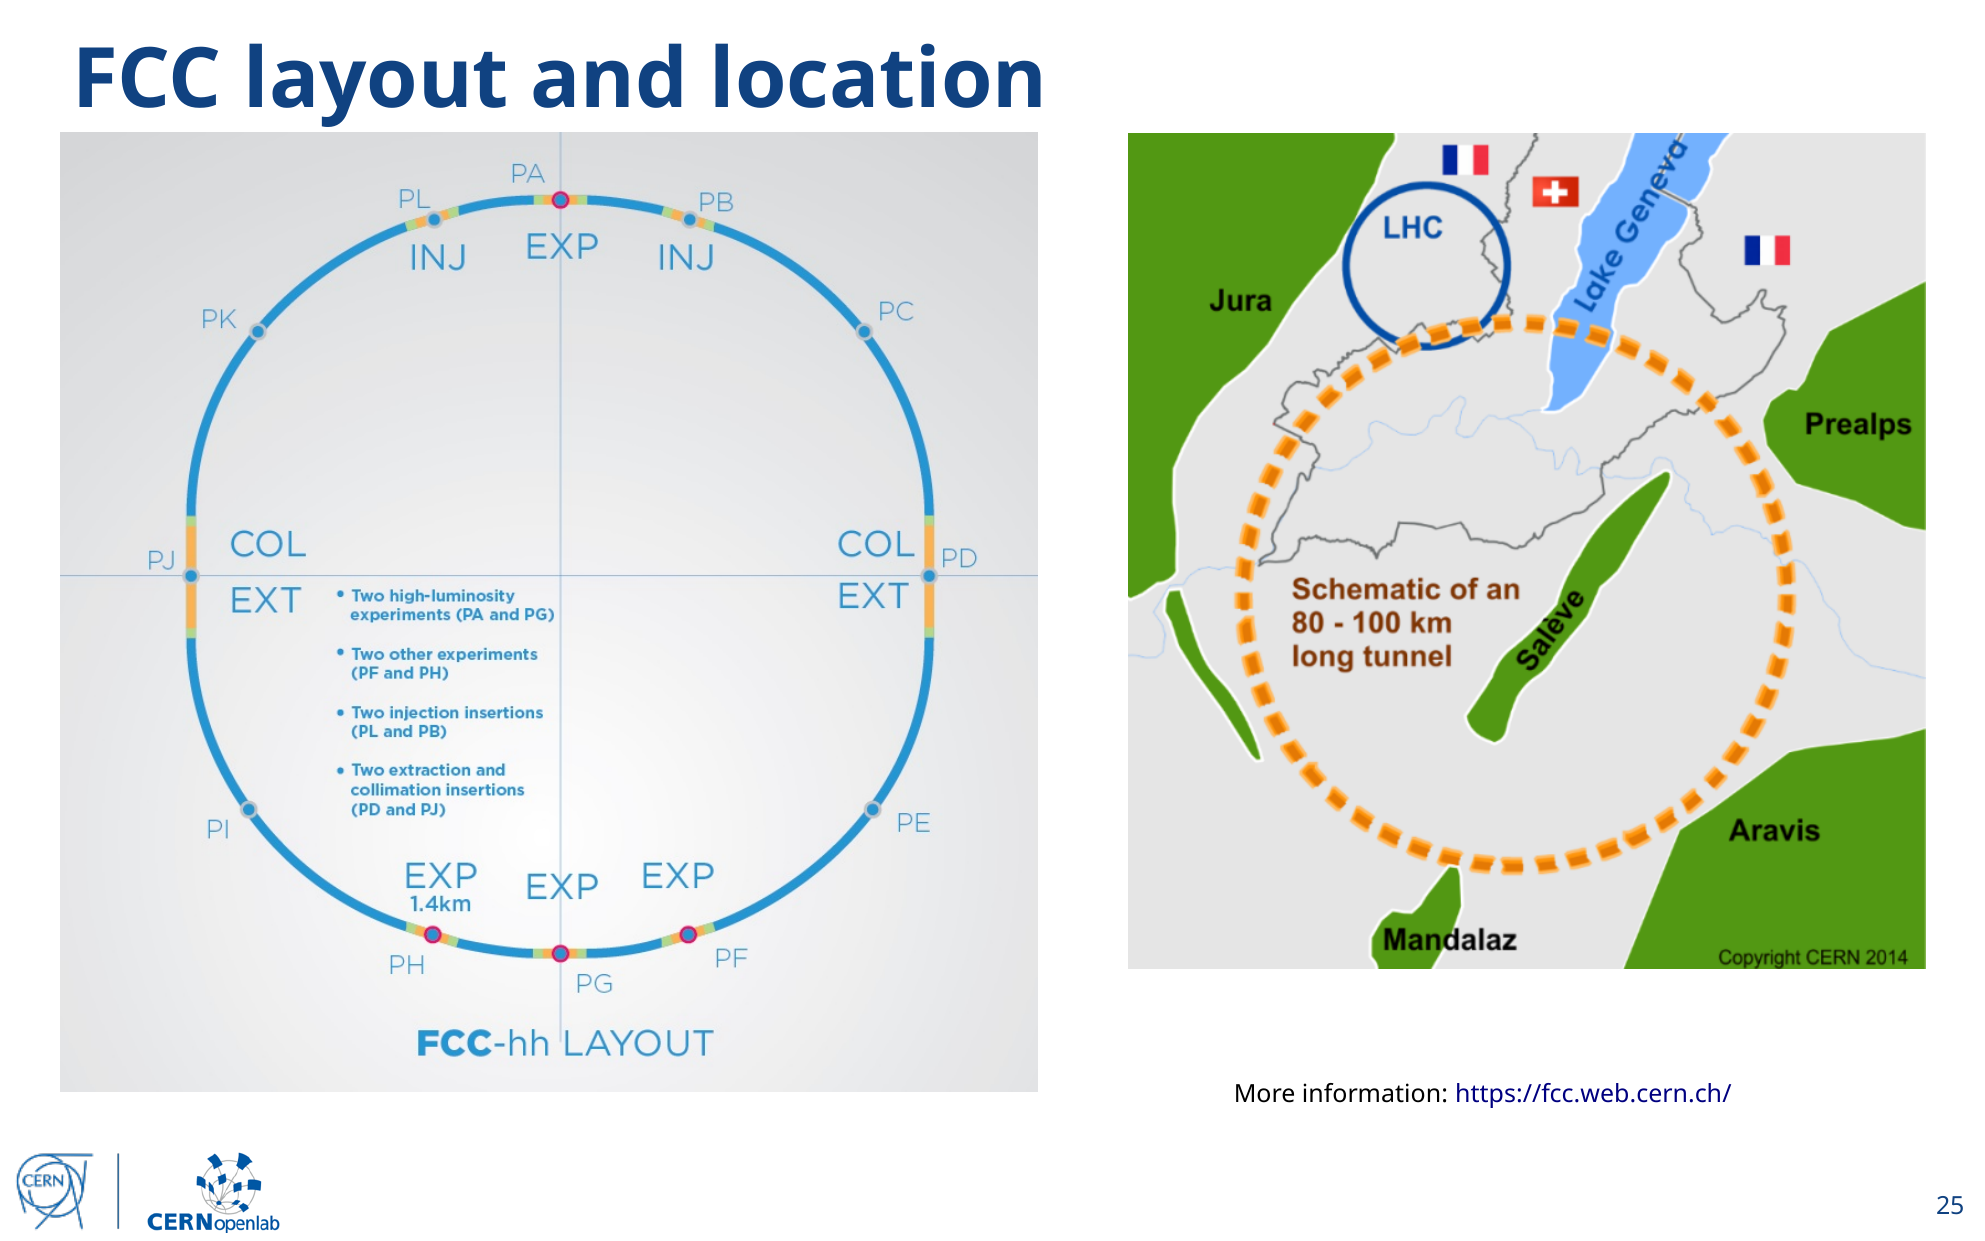

# FCC layout and location
More information: https://fcc.web.cern.ch/